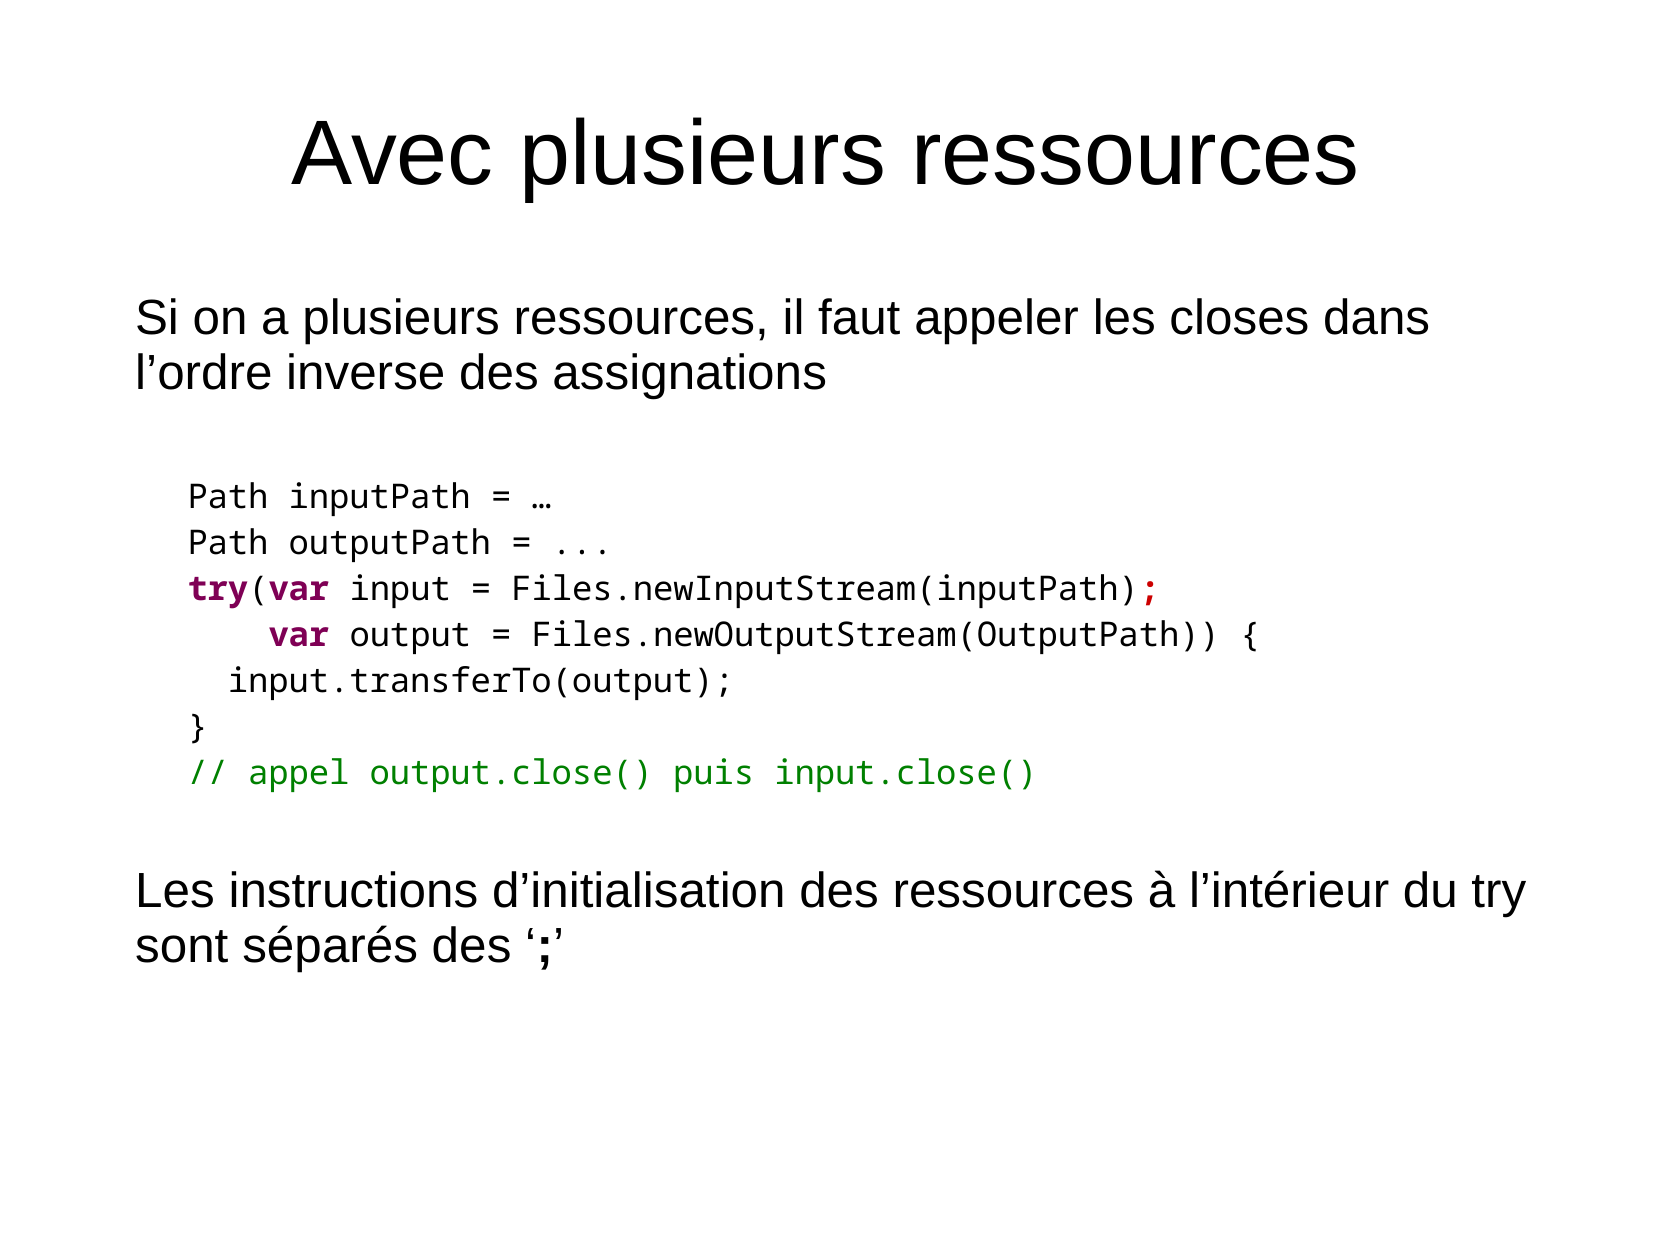

# Avec plusieurs ressources
Si on a plusieurs ressources, il faut appeler les closes dans l’ordre inverse des assignations
Path inputPath = …
Path outputPath = ...
try(var input = Files.newInputStream(inputPath);
 var output = Files.newOutputStream(OutputPath)) {
 input.transferTo(output);
}
// appel output.close() puis input.close()
Les instructions d’initialisation des ressources à l’intérieur du try sont séparés des ‘;’